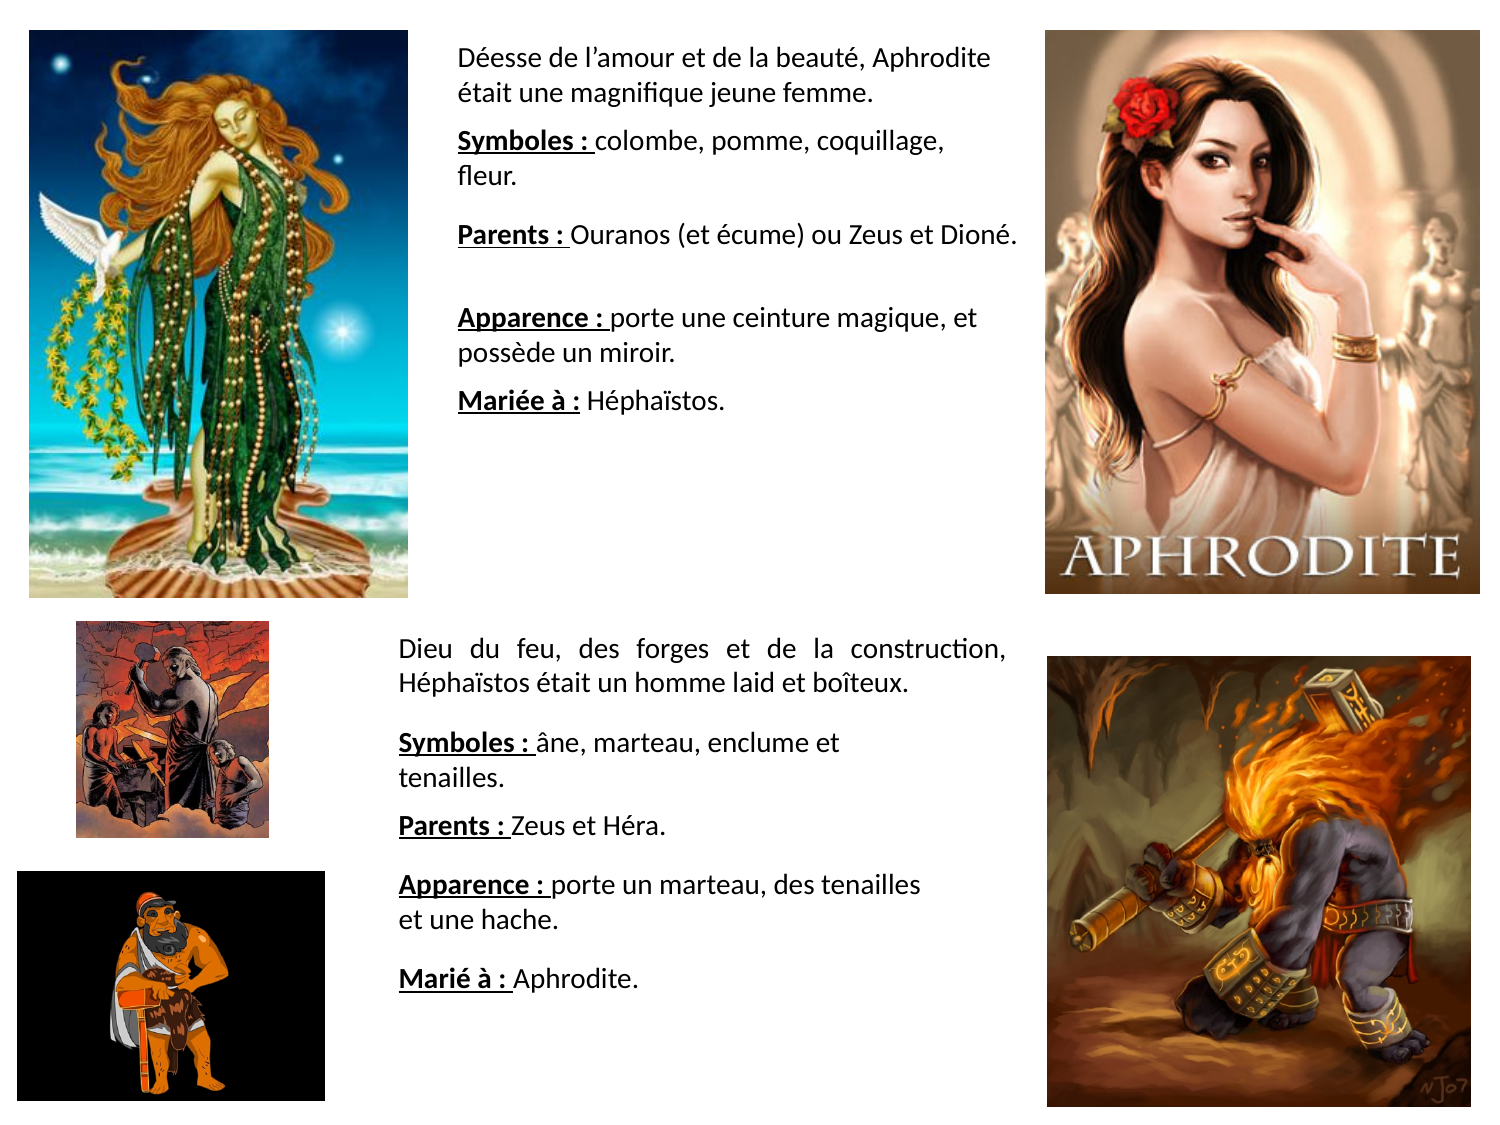

Déesse de l’amour et de la beauté, Aphrodite était une magnifique jeune femme.
Symboles : colombe, pomme, coquillage, fleur.
Parents : Ouranos (et écume) ou Zeus et Dioné.
Apparence : porte une ceinture magique, et possède un miroir.
Mariée à : Héphaïstos.
Dieu du feu, des forges et de la construction, Héphaïstos était un homme laid et boîteux.
Symboles : âne, marteau, enclume et tenailles.
Parents : Zeus et Héra.
Apparence : porte un marteau, des tenailles et une hache.
Marié à : Aphrodite.